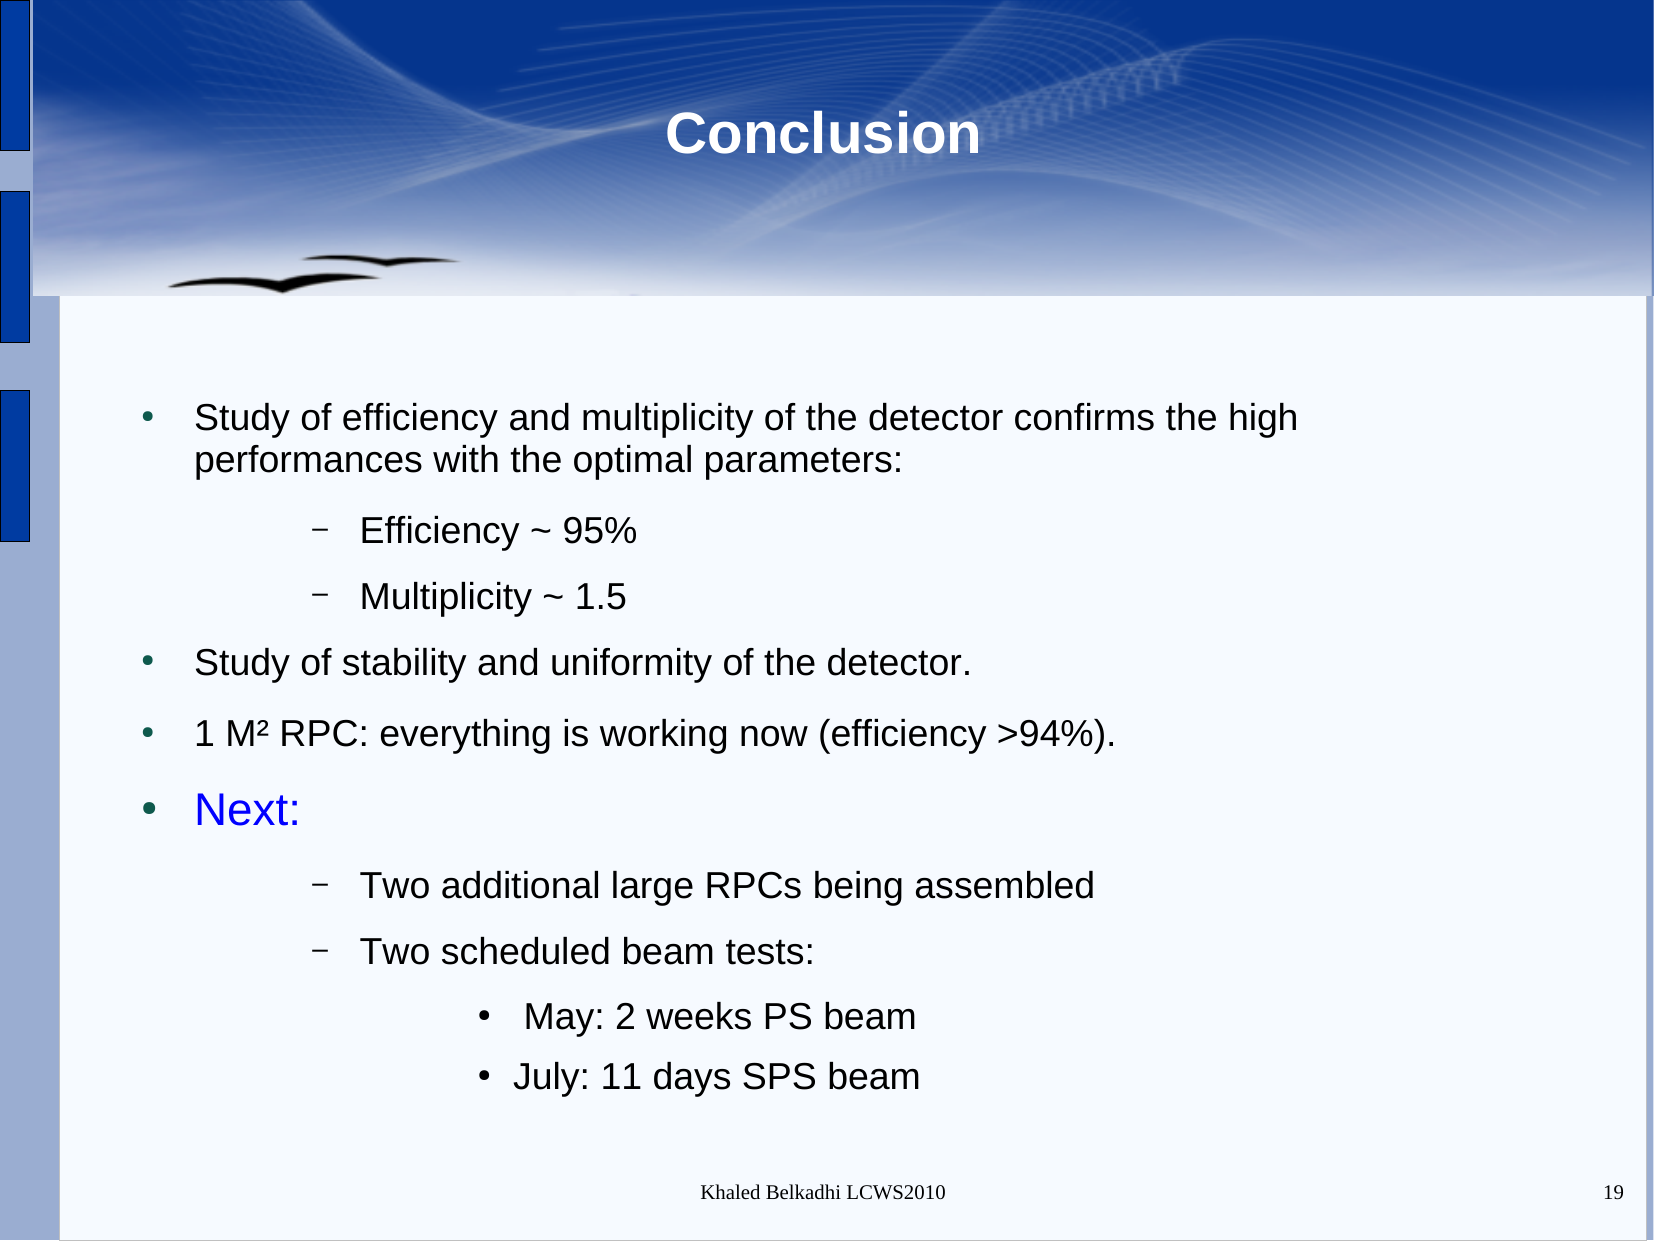

# Conclusion
Study of efficiency and multiplicity of the detector confirms the high performances with the optimal parameters:
Efficiency ~ 95%
Multiplicity ~ 1.5
Study of stability and uniformity of the detector.
1 M² RPC: everything is working now (efficiency >94%).
Next:
Two additional large RPCs being assembled
Two scheduled beam tests:
 May: 2 weeks PS beam
July: 11 days SPS beam
Khaled Belkadhi LCWS2010